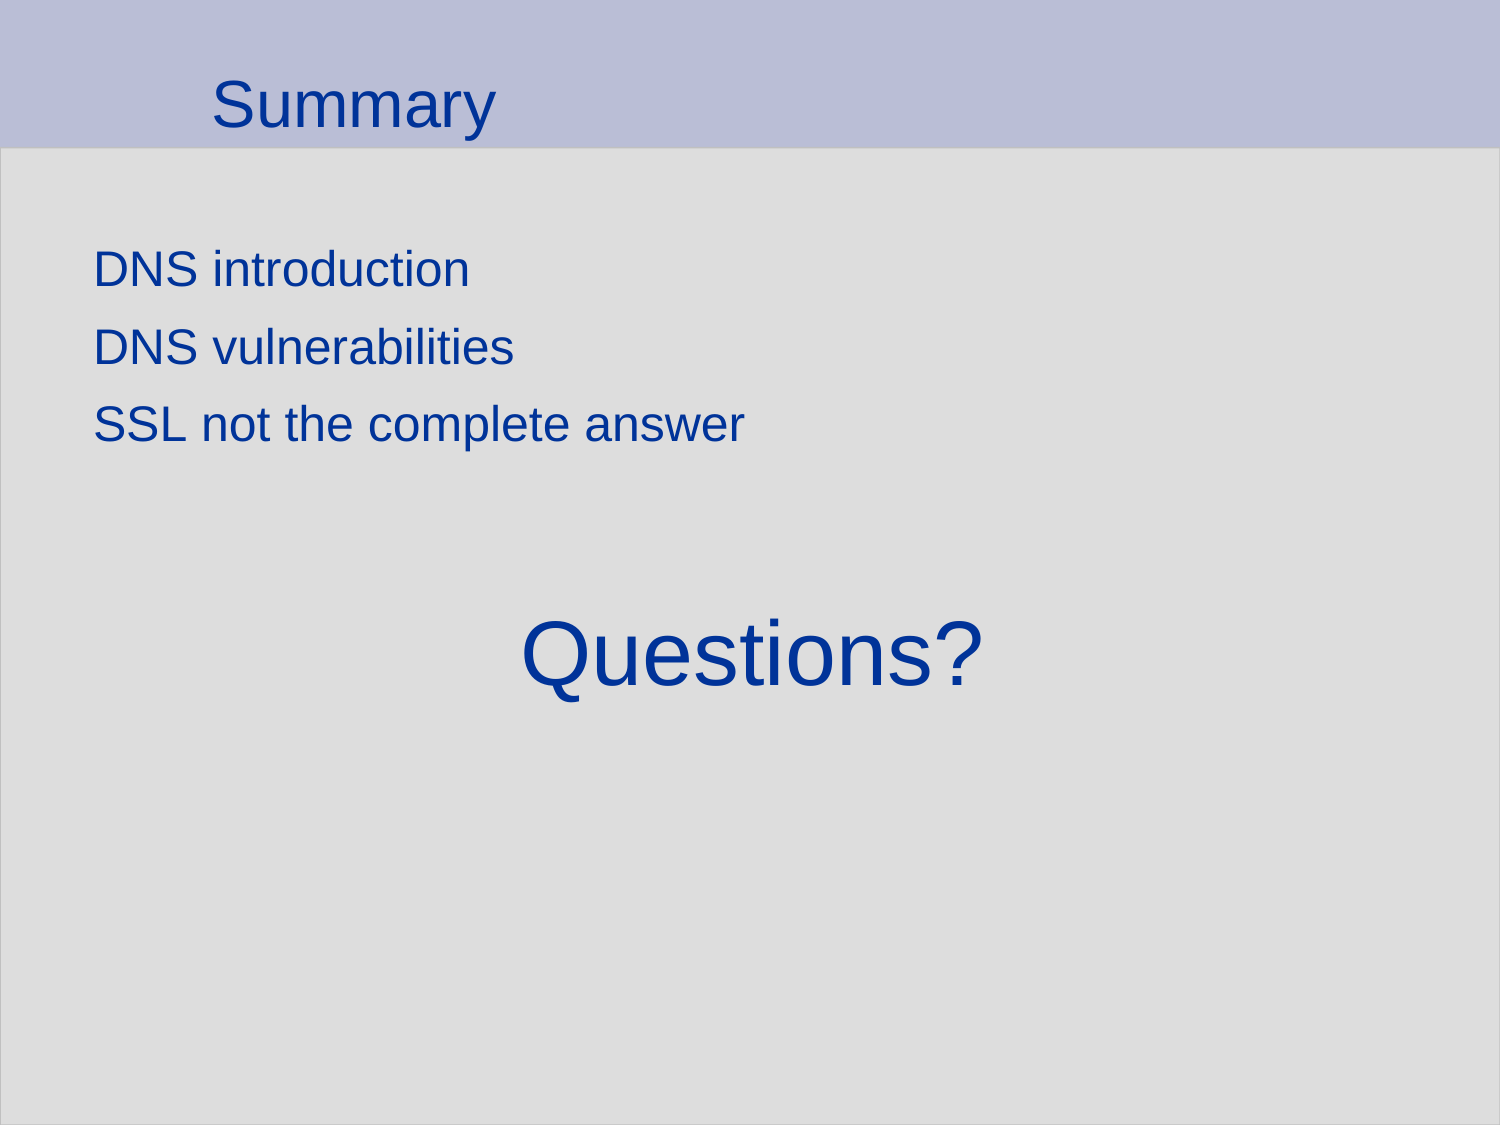

Summary
DNS introduction
DNS vulnerabilities
SSL not the complete answer
Questions?